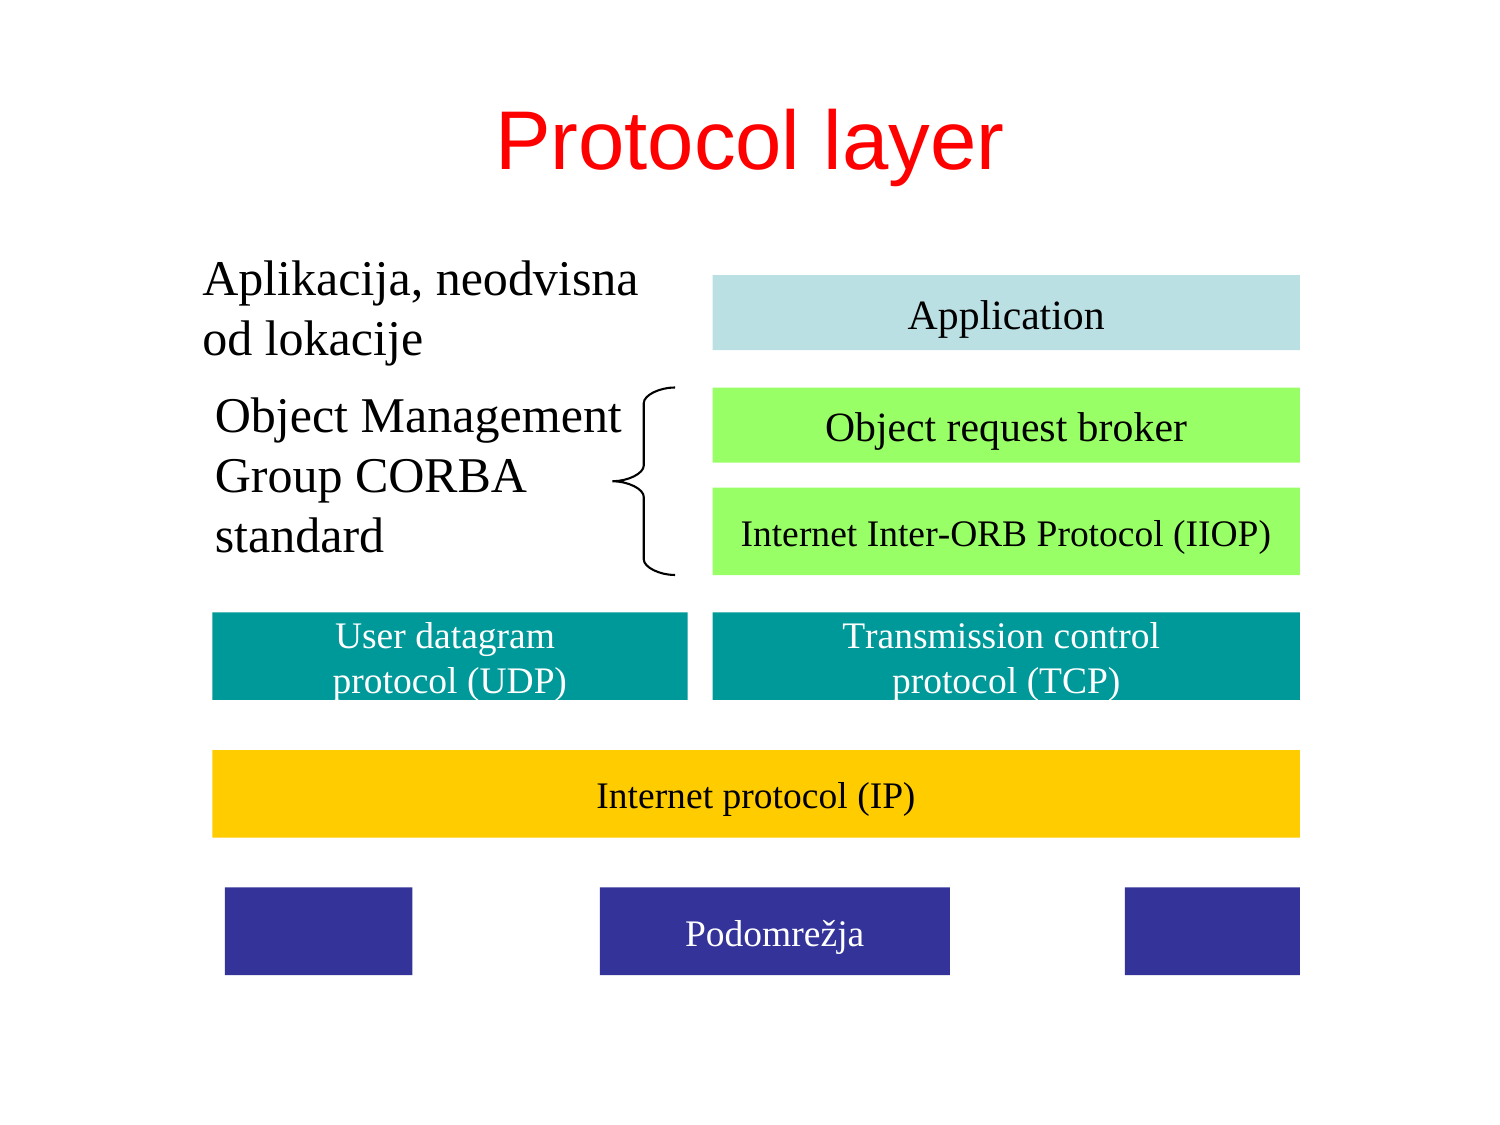

# Protocol layer
Aplikacija, neodvisna od lokacije
Application
Object Management Group CORBA standard
Object request broker
Internet Inter-ORB Protocol (IIOP)
User datagram
protocol (UDP)
Transmission control
protocol (TCP)
Internet protocol (IP)
Podomrežja